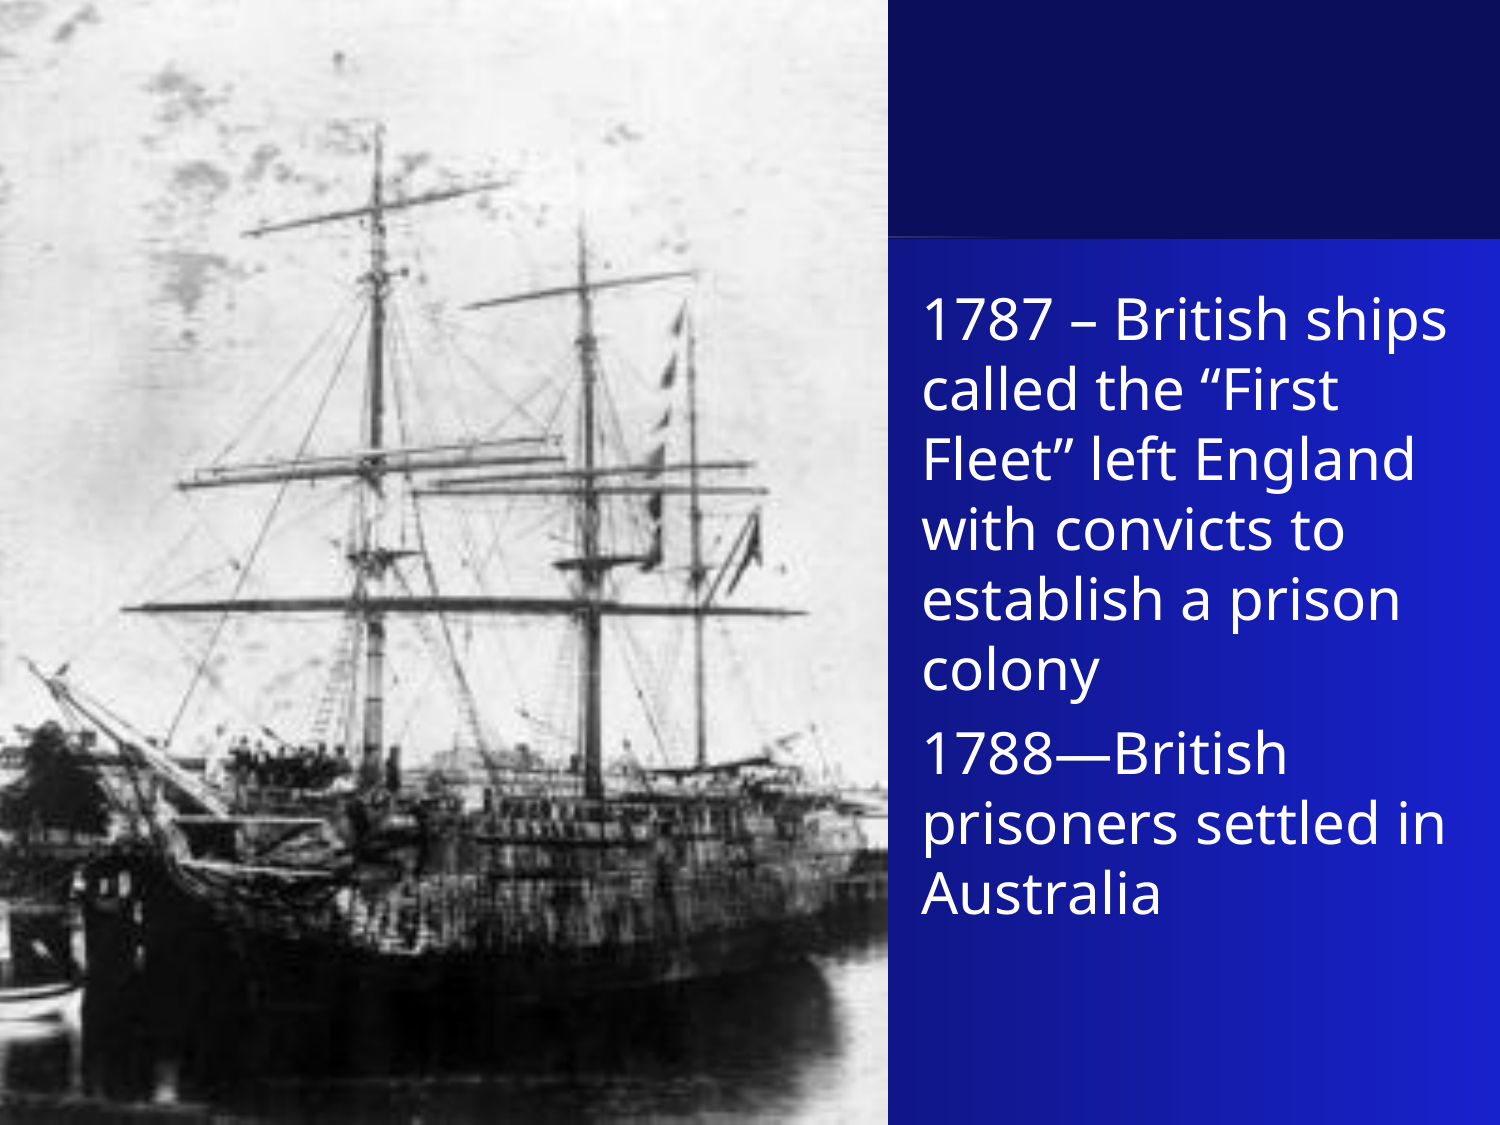

#
1787 – British ships called the “First Fleet” left England with convicts to establish a prison colony
1788—British prisoners settled in Australia